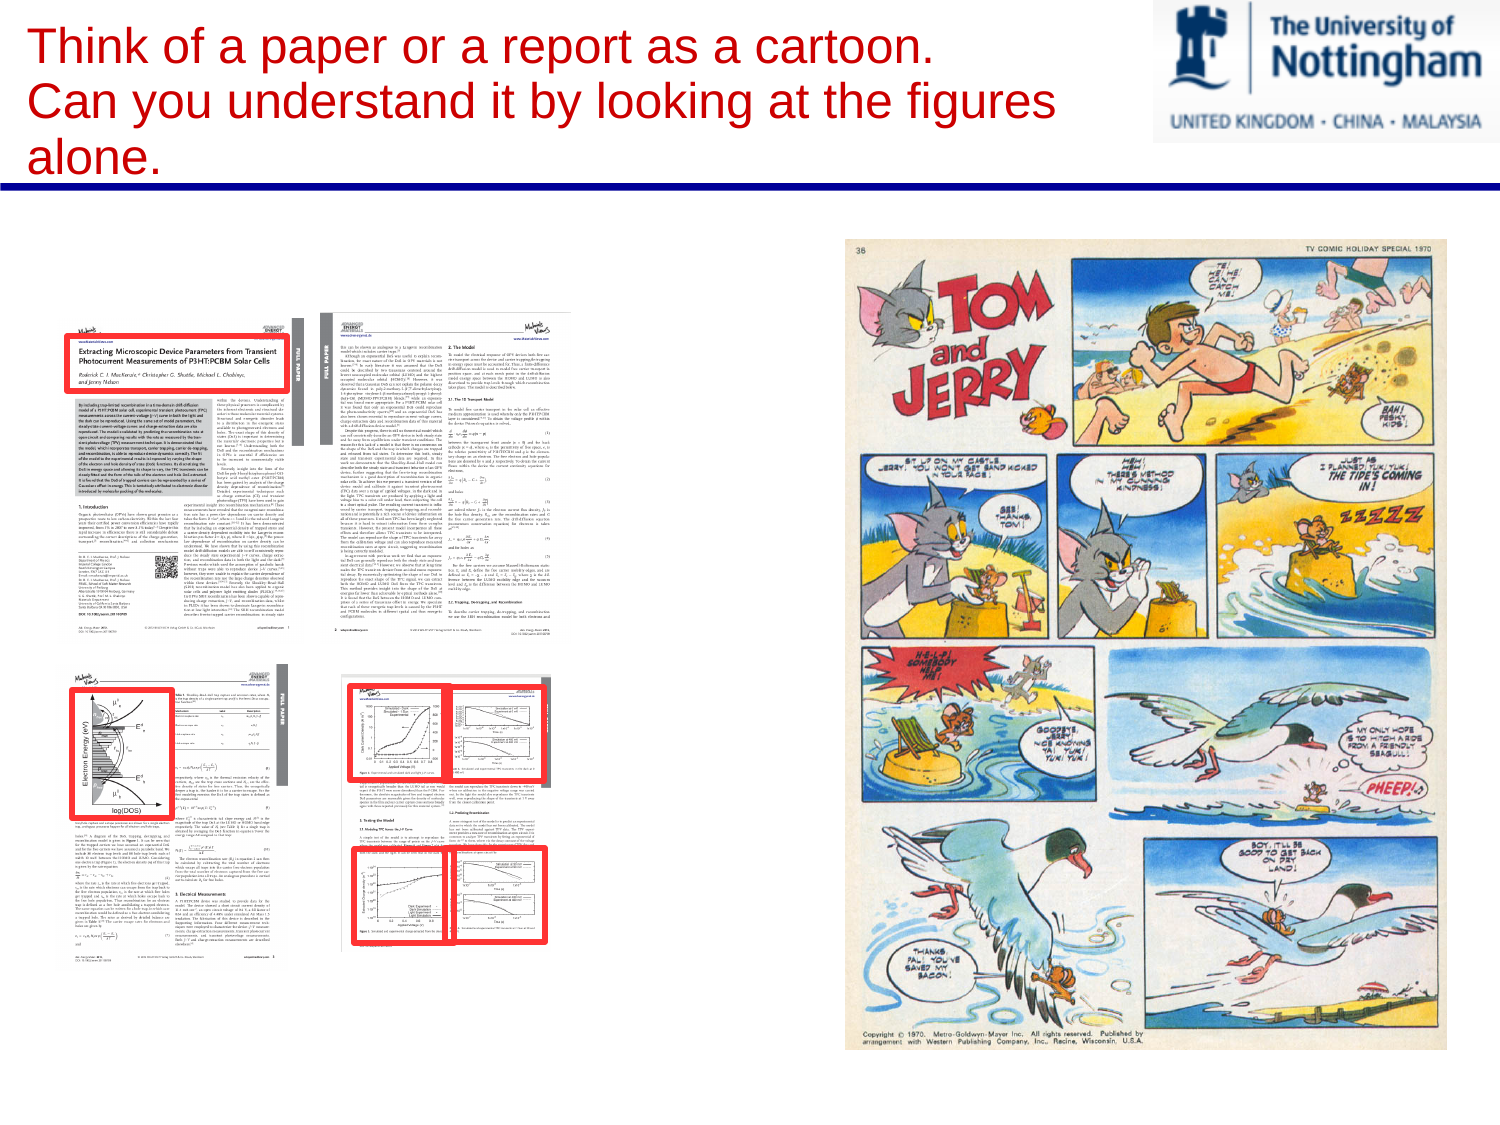

Think of a paper or a report as a cartoon.
Can you understand it by looking at the figures alone.